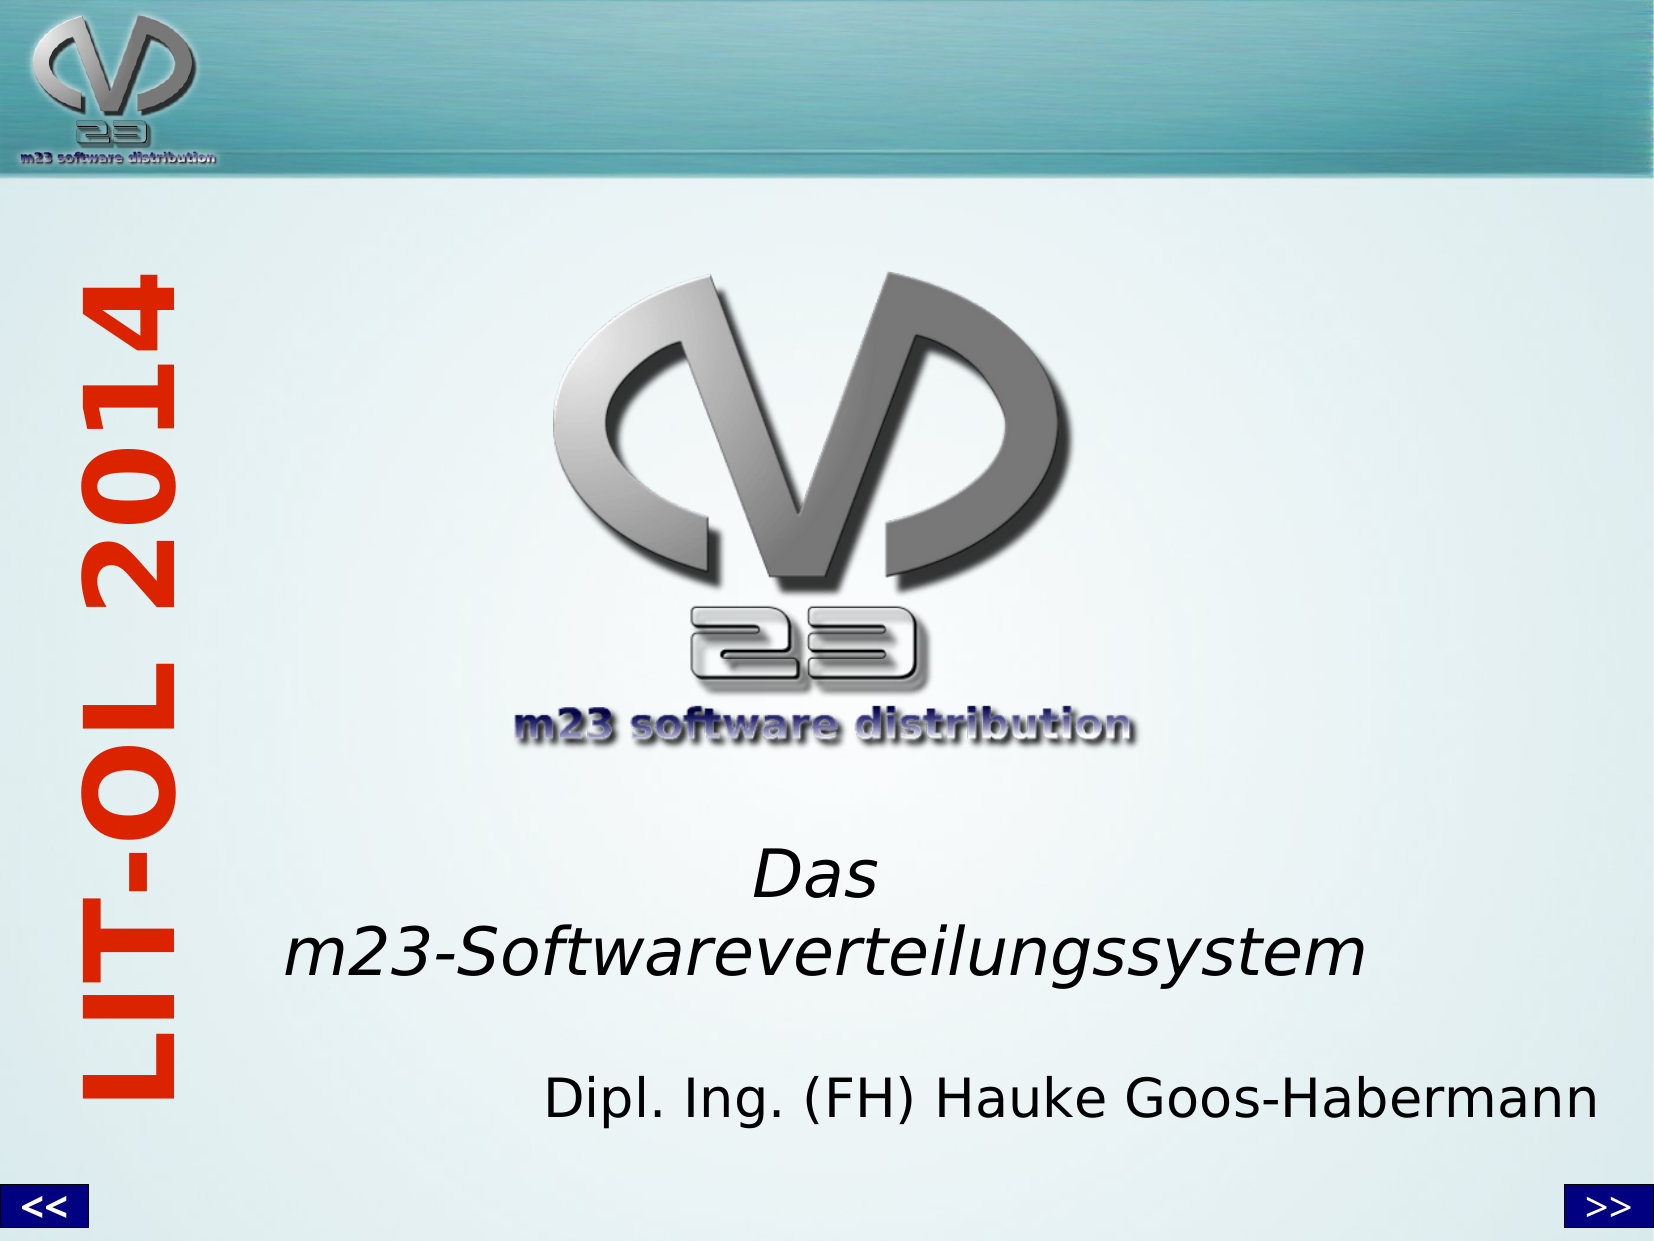

LIT-OL 2014
Das
m23-Softwareverteilungssystem
Dipl. Ing. (FH) Hauke Goos-Habermann